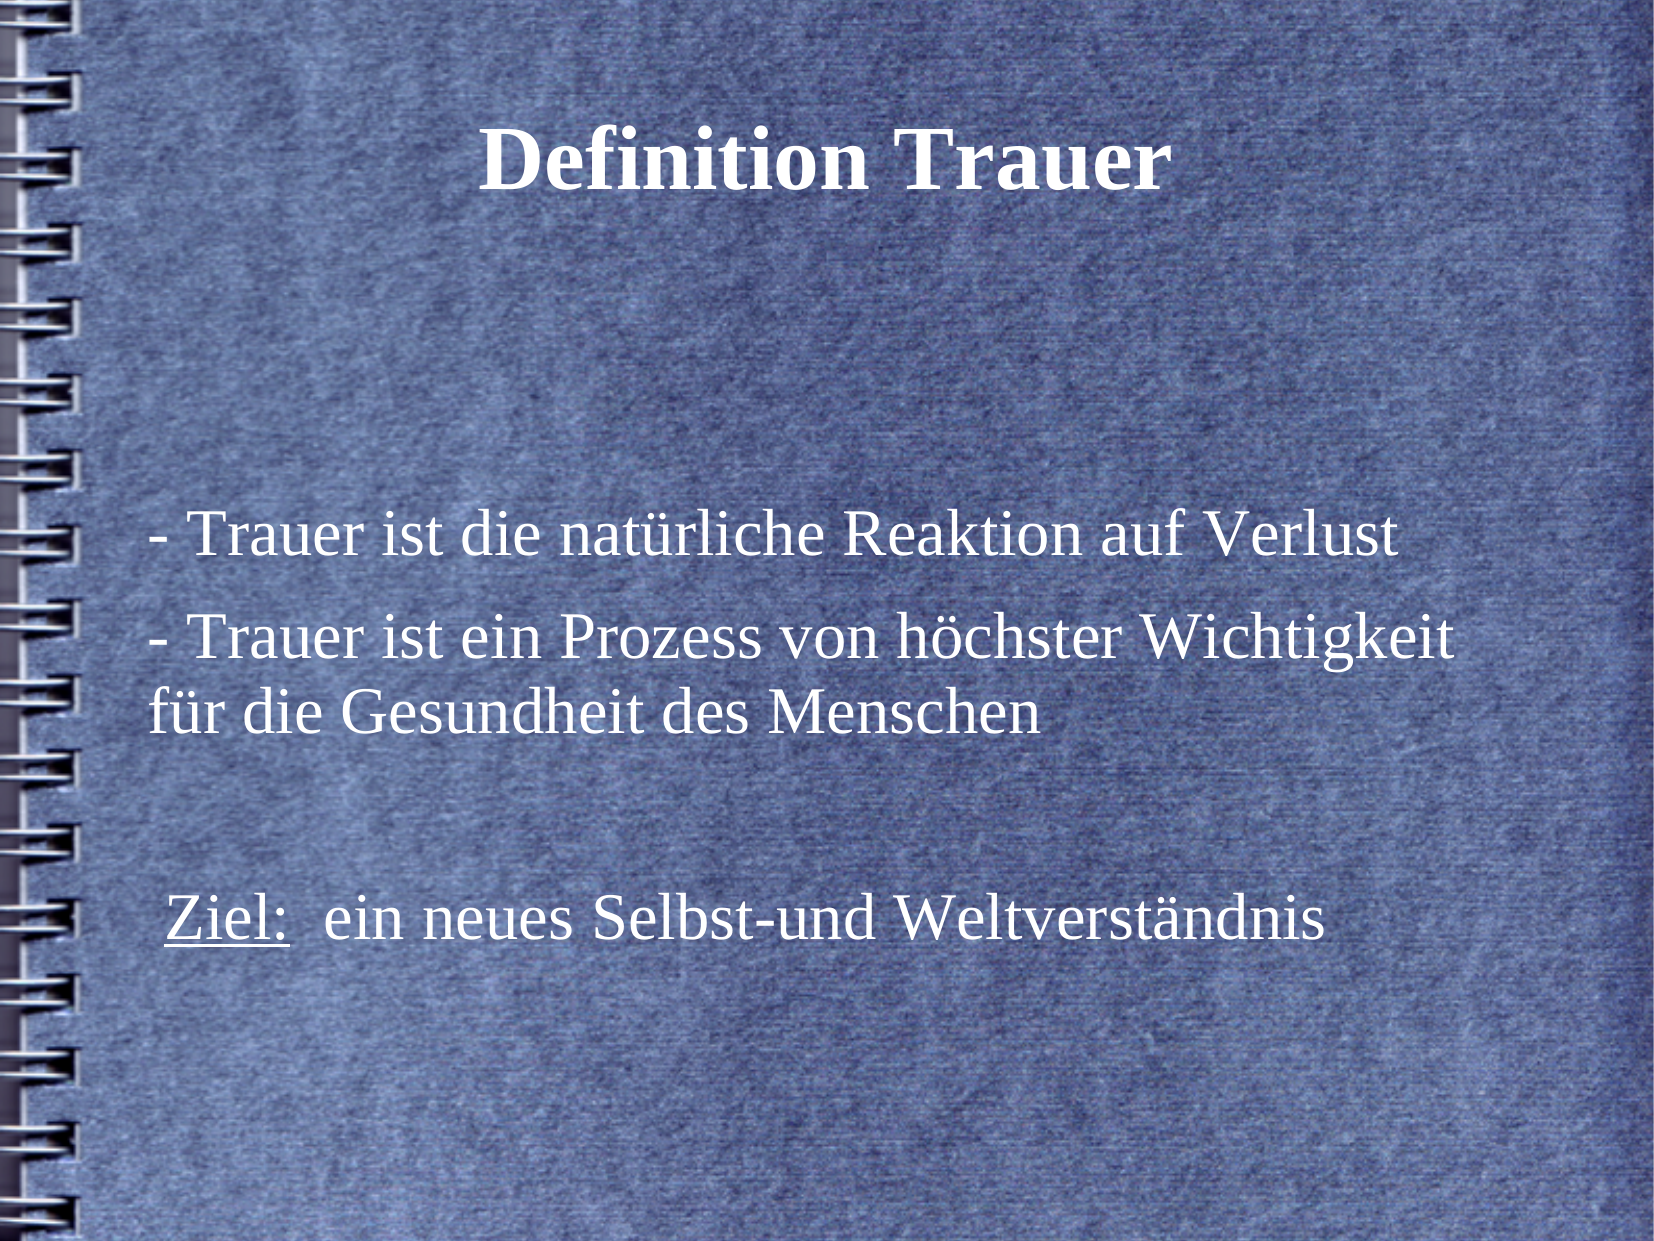

# Definition Trauer
- Trauer ist die natürliche Reaktion auf Verlust
- Trauer ist ein Prozess von höchster Wichtigkeit für die Gesundheit des Menschen
 Ziel: ein neues Selbst-und Weltverständnis